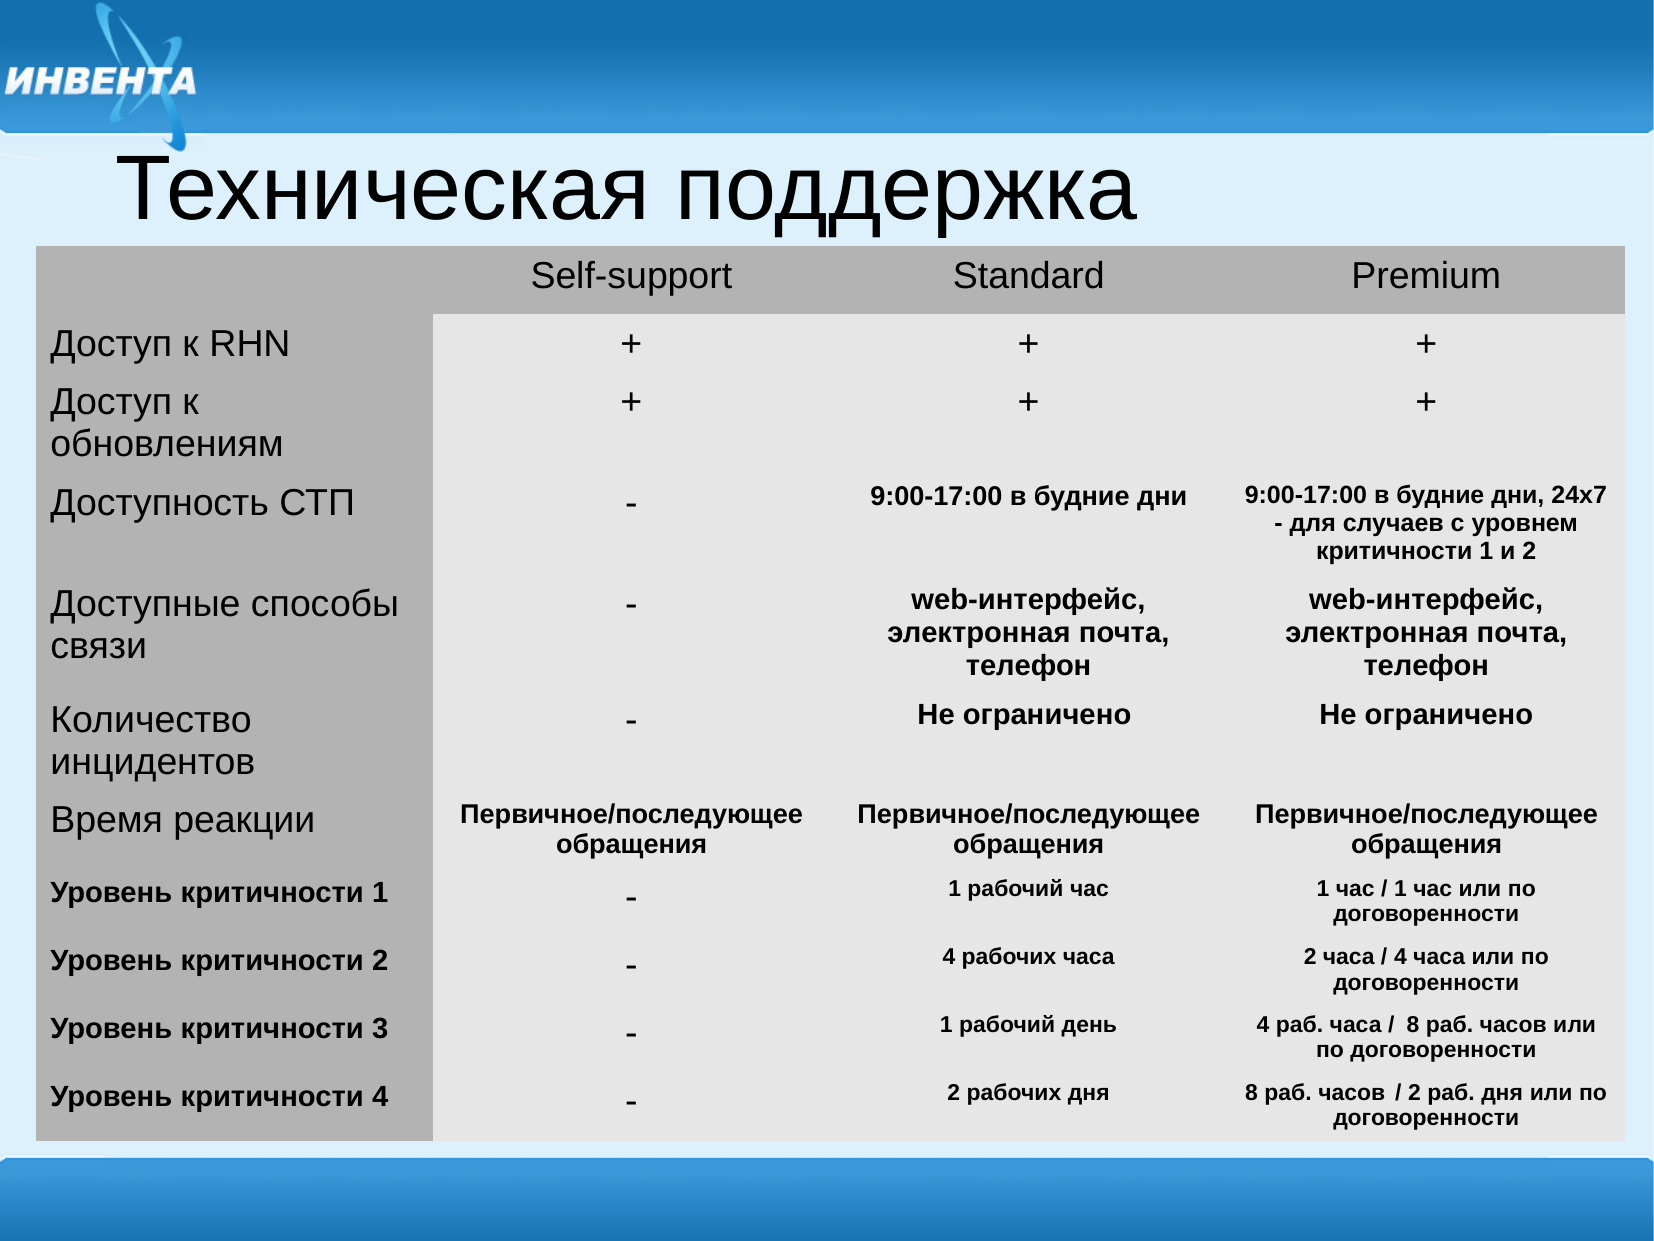

# Техническая поддержка
| | Self-support | Standard | Premium |
| --- | --- | --- | --- |
| Доступ к RHN | + | + | + |
| Доступ к обновлениям | + | + | + |
| Доступность СТП | - | 9:00-17:00 в будние дни | 9:00-17:00 в будние дни, 24x7 - для случаев с уровнем критичности 1 и 2 |
| Доступные способы связи | - | web-интерфейс, электронная почта, телефон | web-интерфейс, электронная почта, телефон |
| Количество инцидентов | - | Не ограничено | Не ограничено |
| Время реакции | Первичное/последующее обращения | Первичное/последующее обращения | Первичное/последующее обращения |
| Уровень критичности 1 | - | 1 рабочий час | 1 час / 1 час или по договоренности |
| Уровень критичности 2 | - | 4 рабочих часа | 2 часа / 4 часа или по договоренности |
| Уровень критичности 3 | - | 1 рабочий день | 4 раб. часа / 8 раб. часов или по договоренности |
| Уровень критичности 4 | - | 2 рабочих дня | 8 раб. часов / 2 раб. дня или по договоренности |